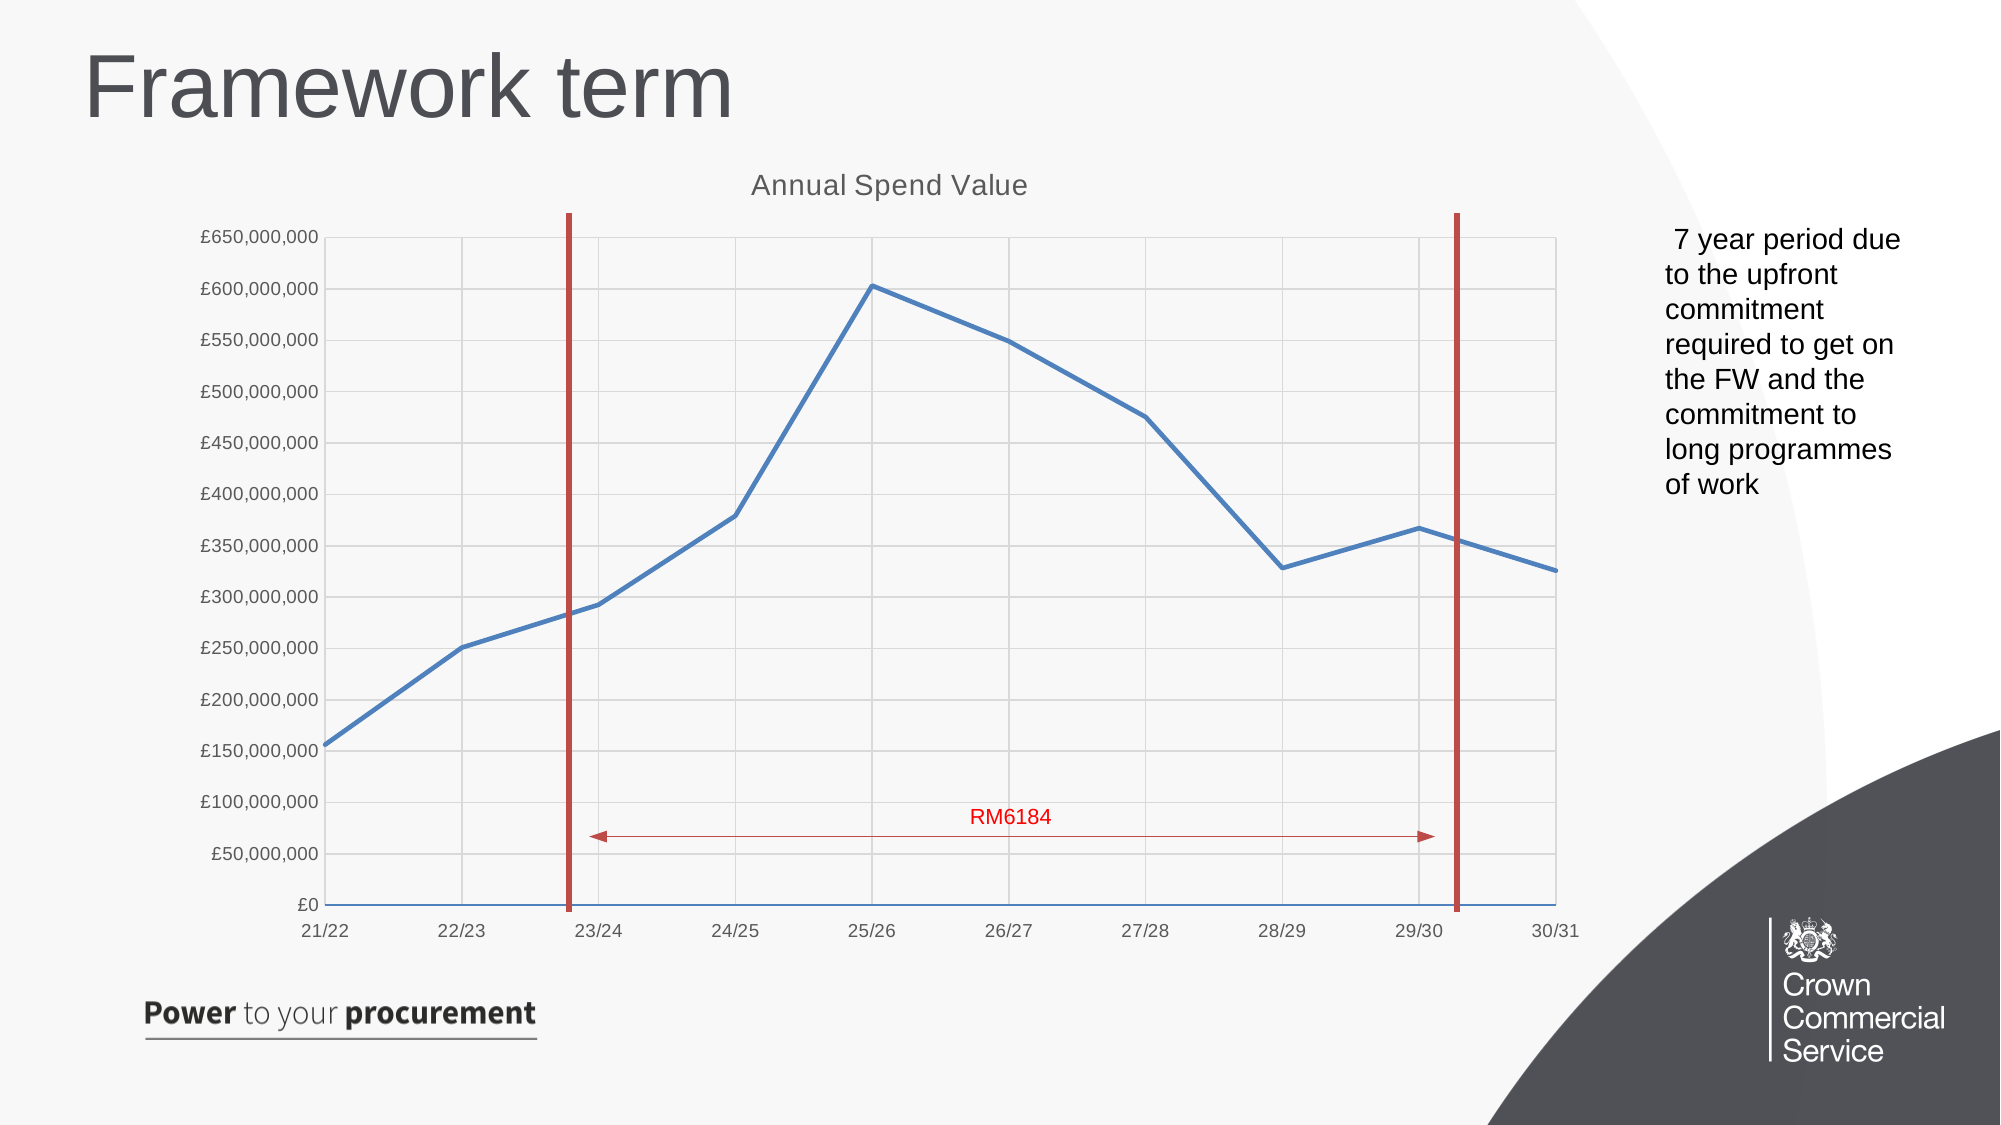

# Framework term
### Chart: Annual Spend Value
| Category | Series1 |
|---|---|
| 21/22 | 156403526.0 |
| 22/23 | 250851029.0 |
| 23/24 | 292596338.0 |
| 24/25 | 379119411.0 |
| 25/26 | 603326537.3 |
| 26/27 | 549099760.229 |
| 27/28 | 475402267.39587 |
| 28/29 | 328226023.337746 |
| 29/30 | 367121889.035378 |
| 30/31 | 325771139.163315 | 7 year period due to the upfront commitment required to get on the FW and the commitment to long programmes of work
RM6184